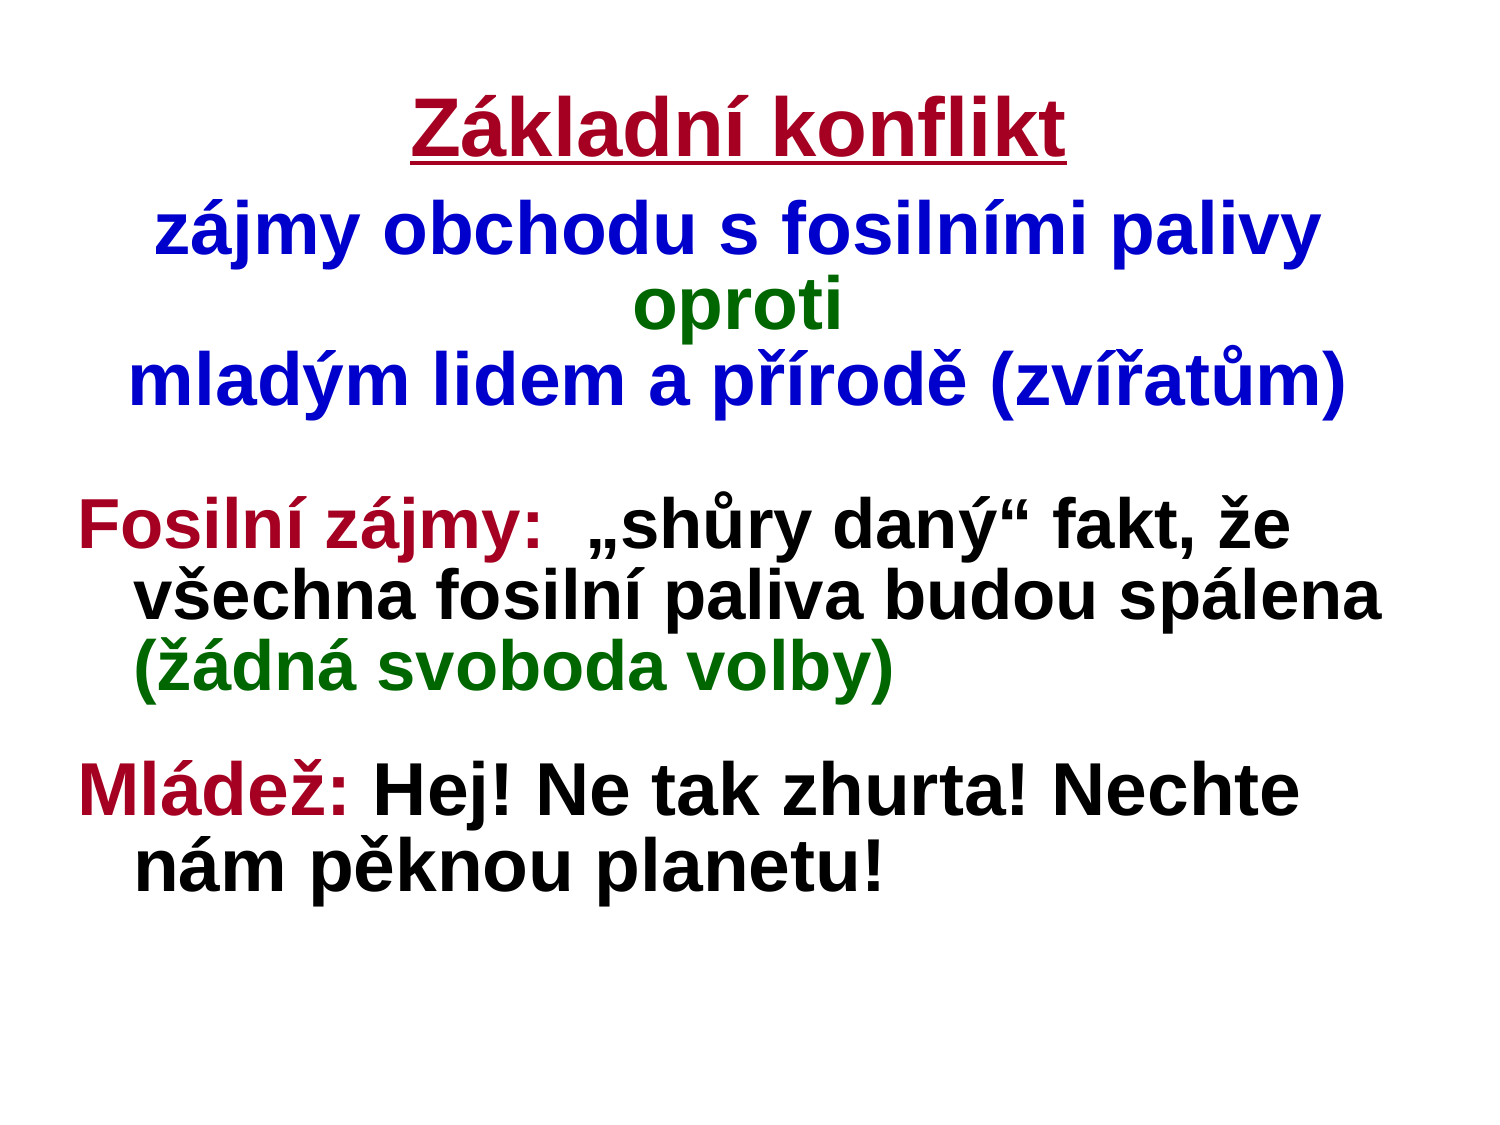

#
Základní konflikt
zájmy obchodu s fosilními palivy
oproti
mladým lidem a přírodě (zvířatům)
Fosilní zájmy: „shůry daný“ fakt, že všechna fosilní paliva budou spálena (žádná svoboda volby)
Mládež: Hej! Ne tak zhurta! Nechte nám pěknou planetu!